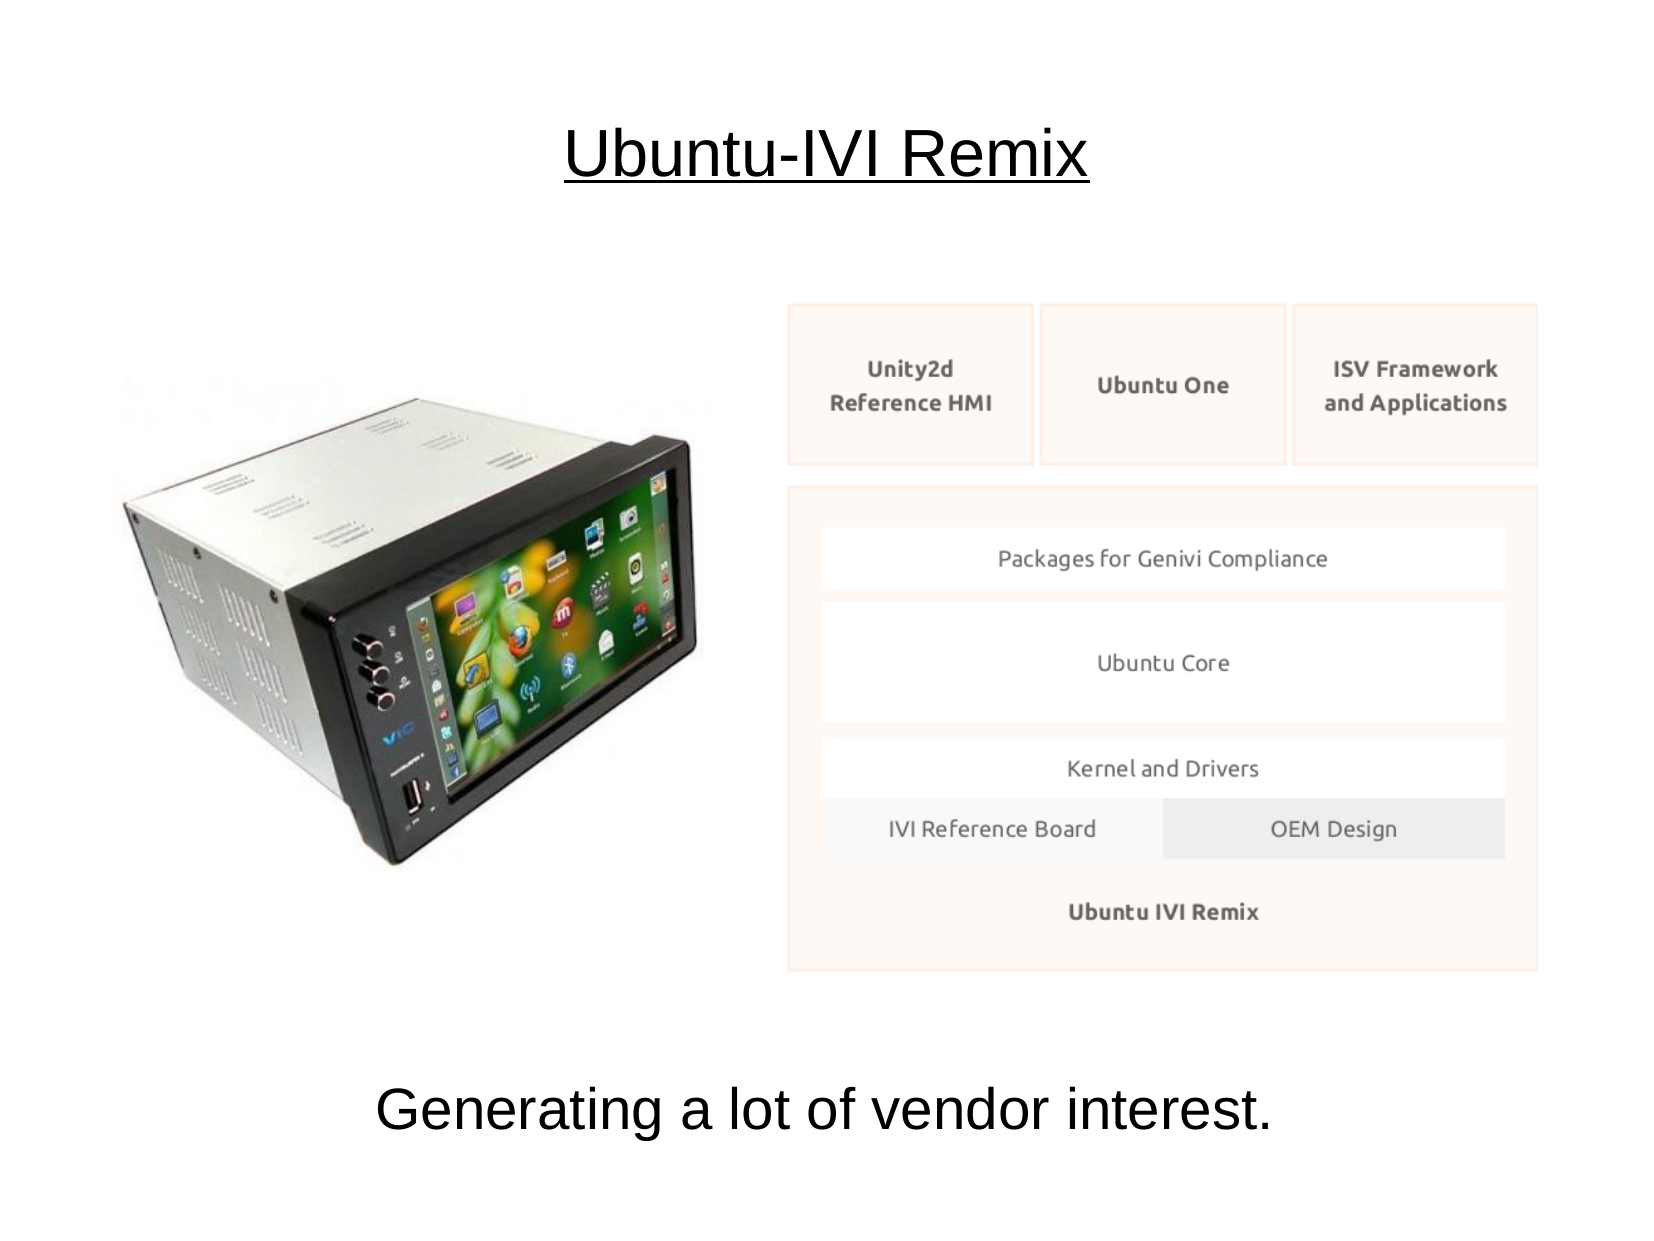

# Ubuntu-IVI Remix
Generating a lot of vendor interest.